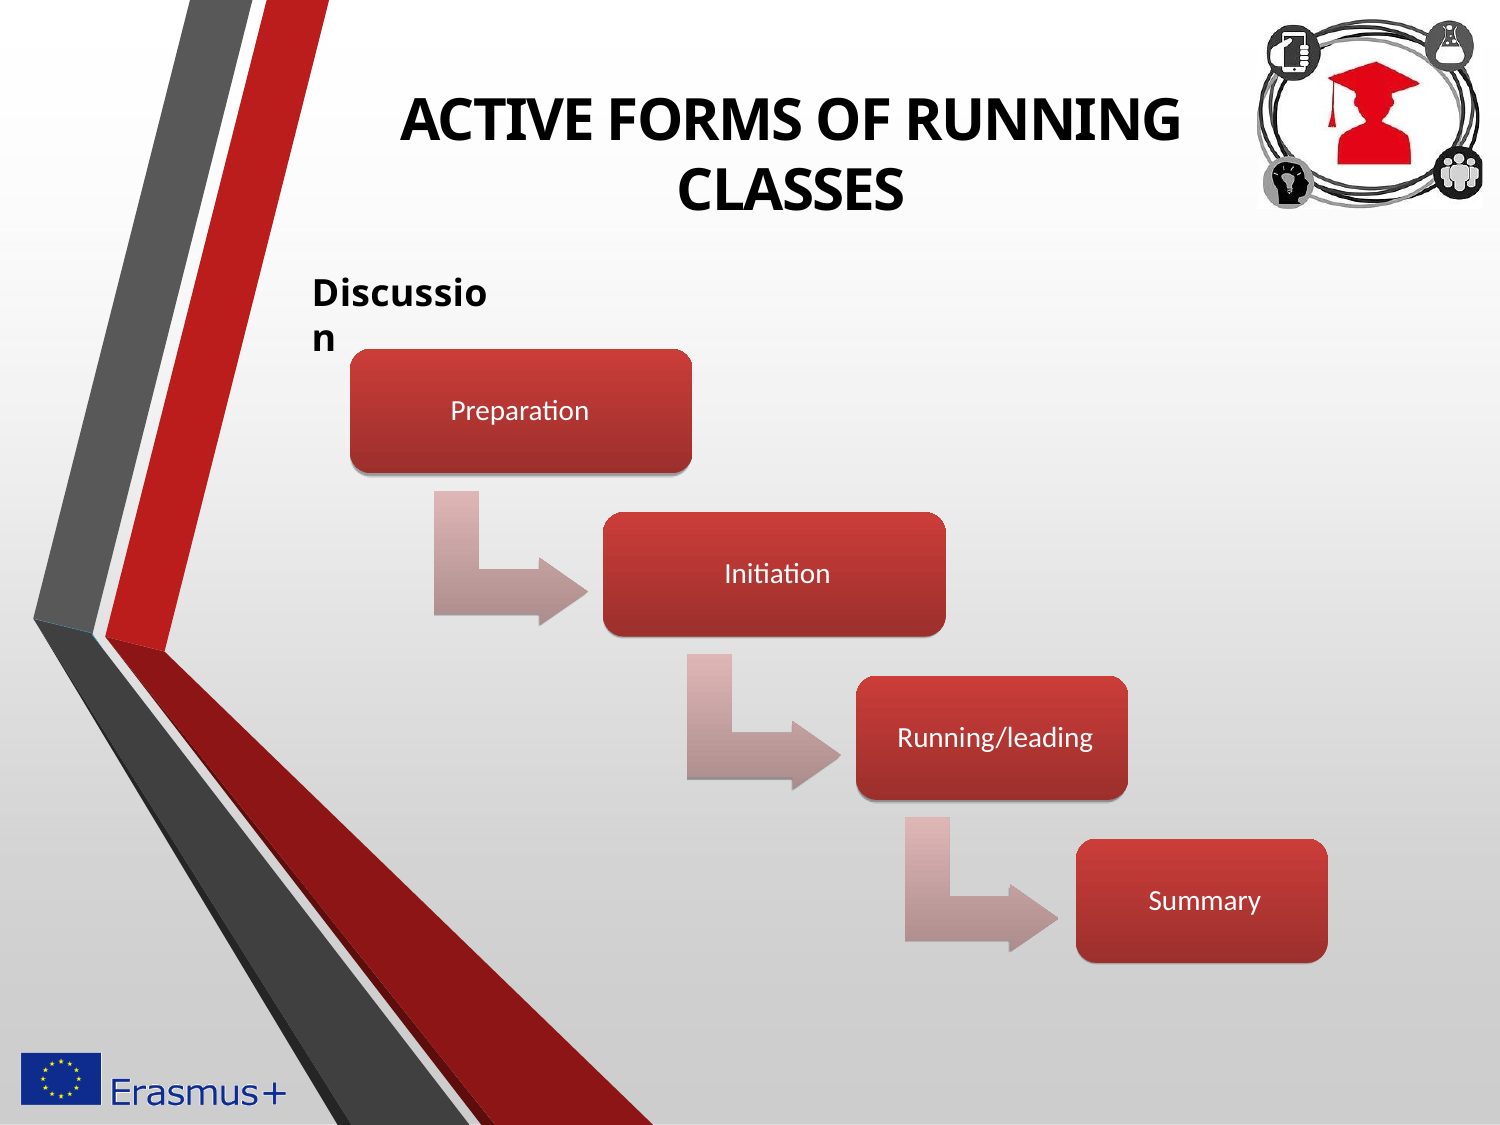

# ACTIVE FORMS OF RUNNING CLASSES
Discussion
Preparation
Initiation
Running/leading
Summary